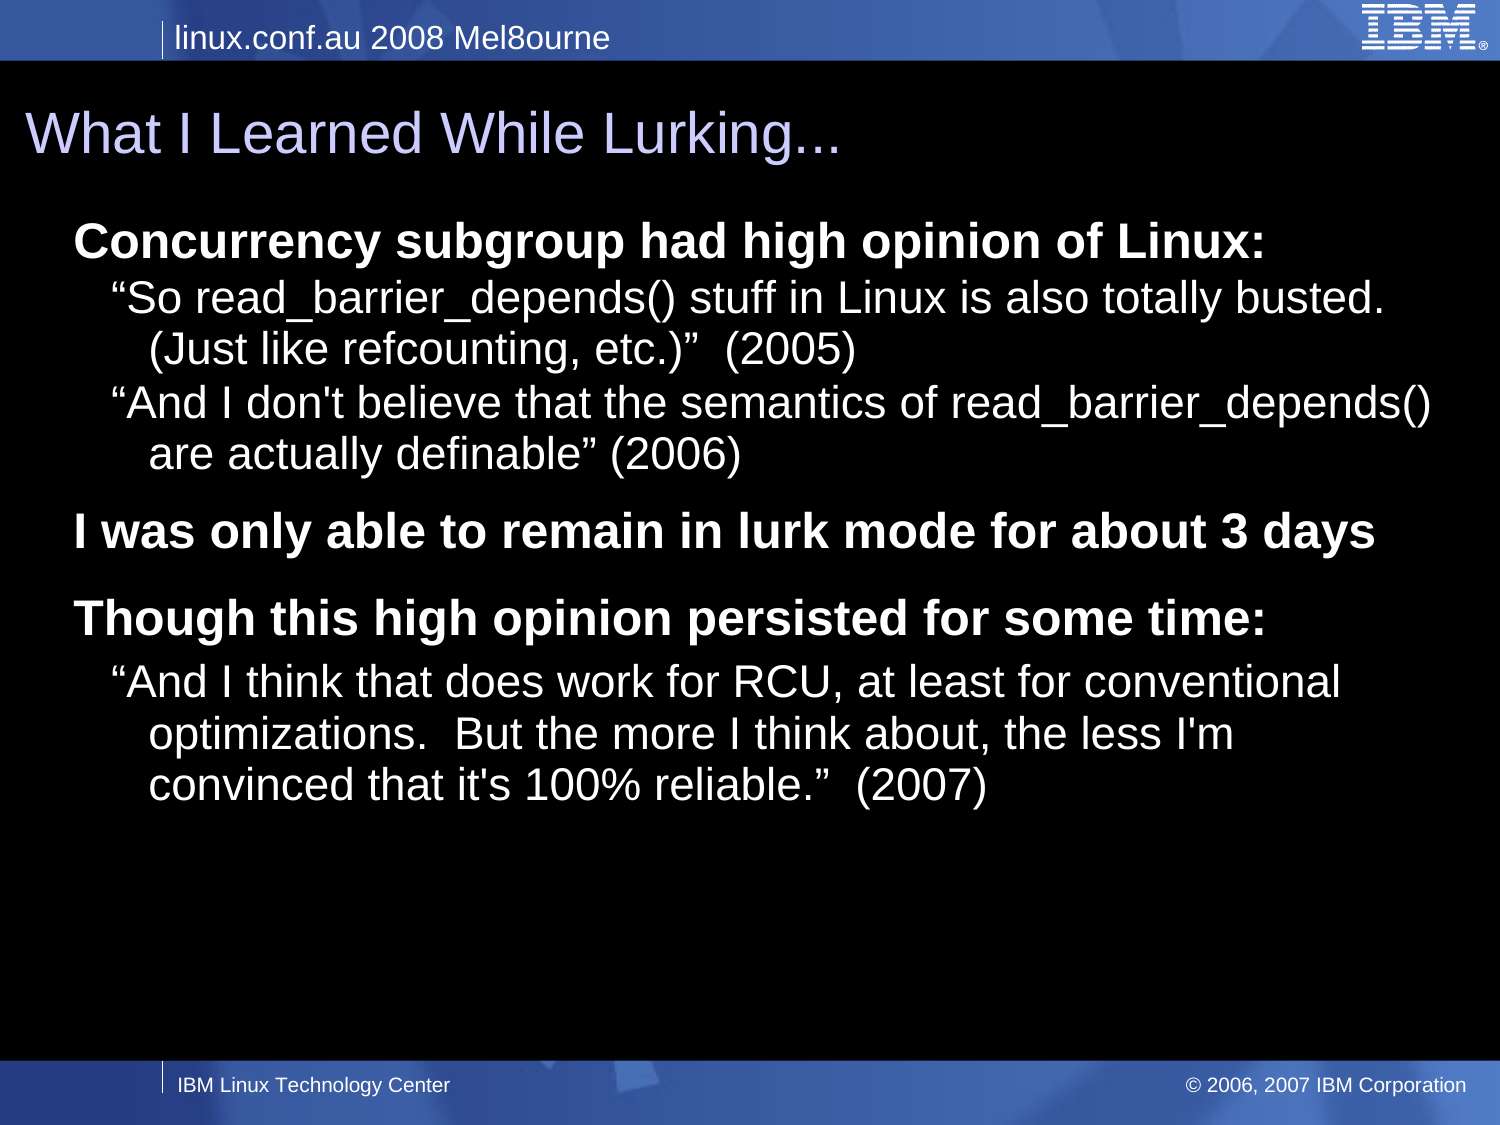

# What I Learned While Lurking...
Concurrency subgroup had high opinion of Linux:
“So read_barrier_depends() stuff in Linux is also totally busted. (Just like refcounting, etc.)” (2005)
“And I don't believe that the semantics of read_barrier_depends() are actually definable” (2006)
I was only able to remain in lurk mode for about 3 days
Though this high opinion persisted for some time:
“And I think that does work for RCU, at least for conventional optimizations. But the more I think about, the less I'm convinced that it's 100% reliable.” (2007)